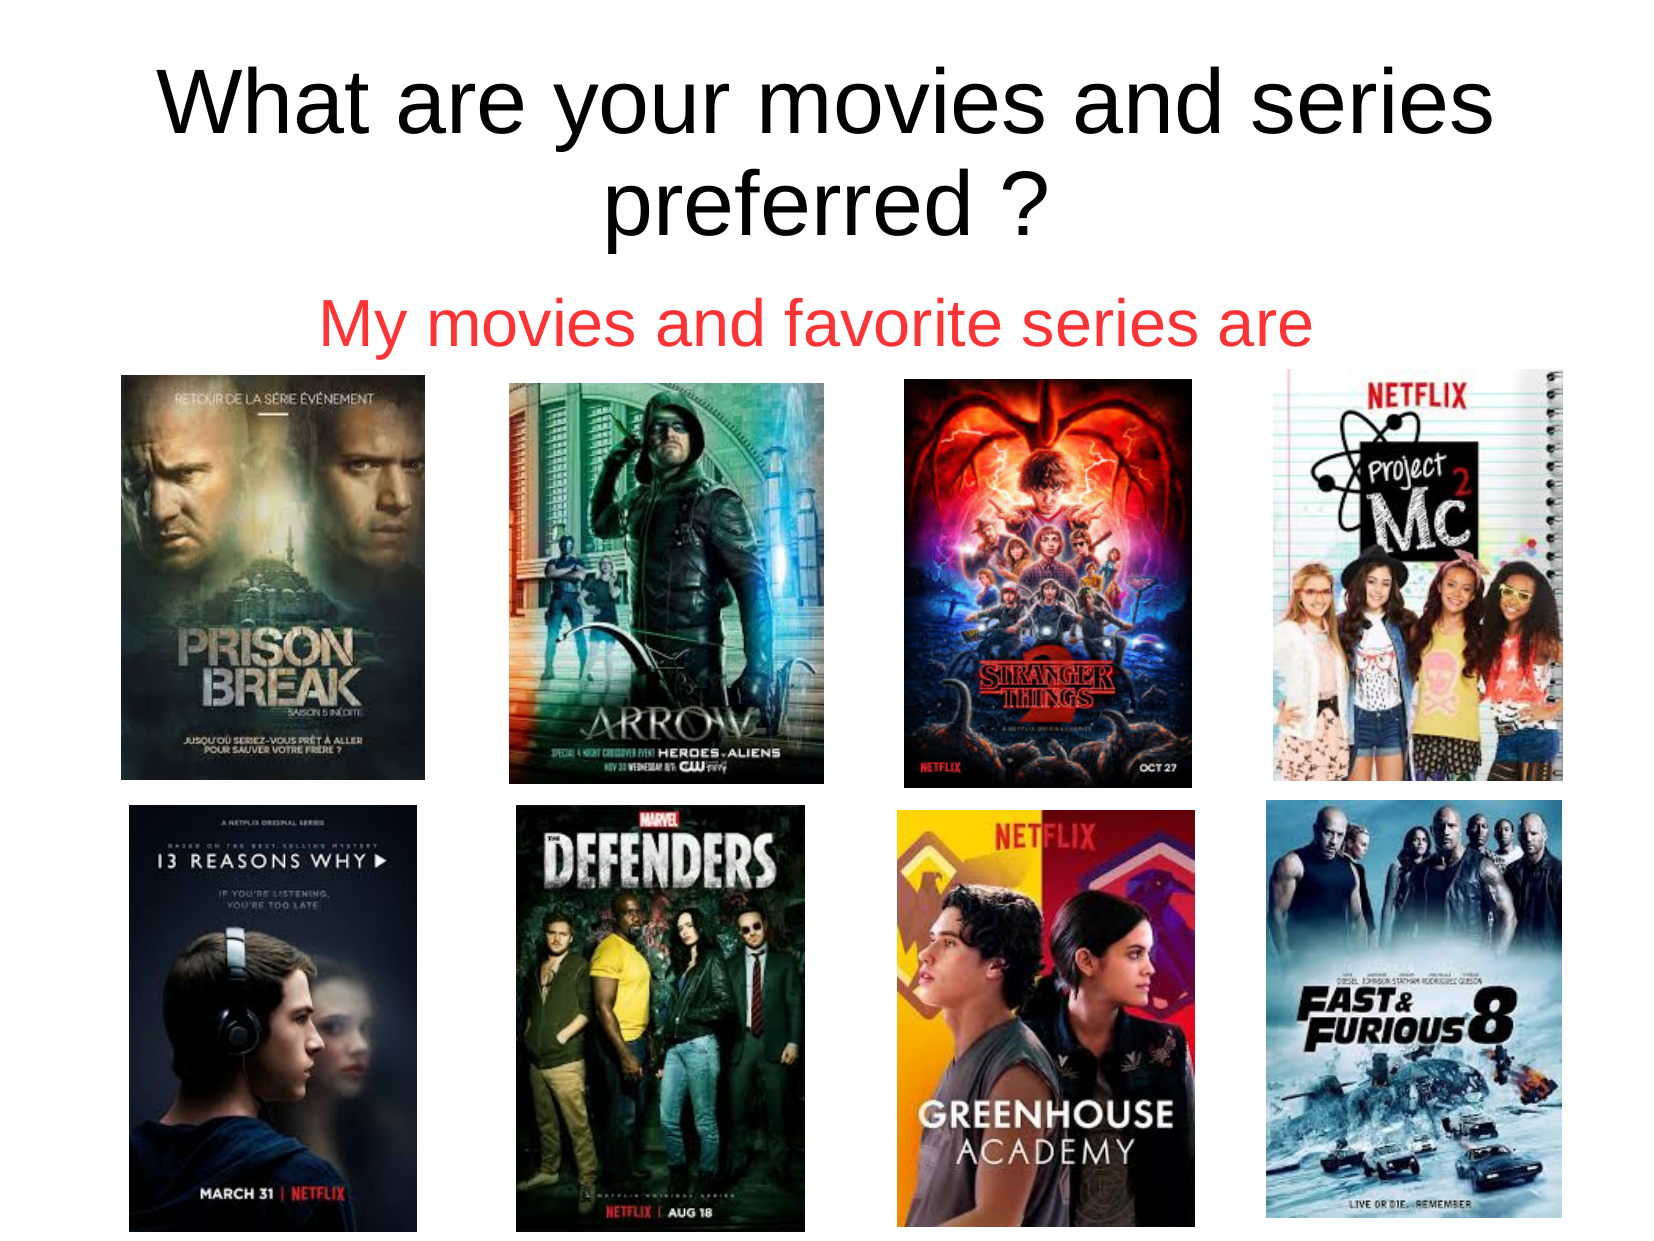

# What are your movies and series preferred ?
 My movies and favorite series are